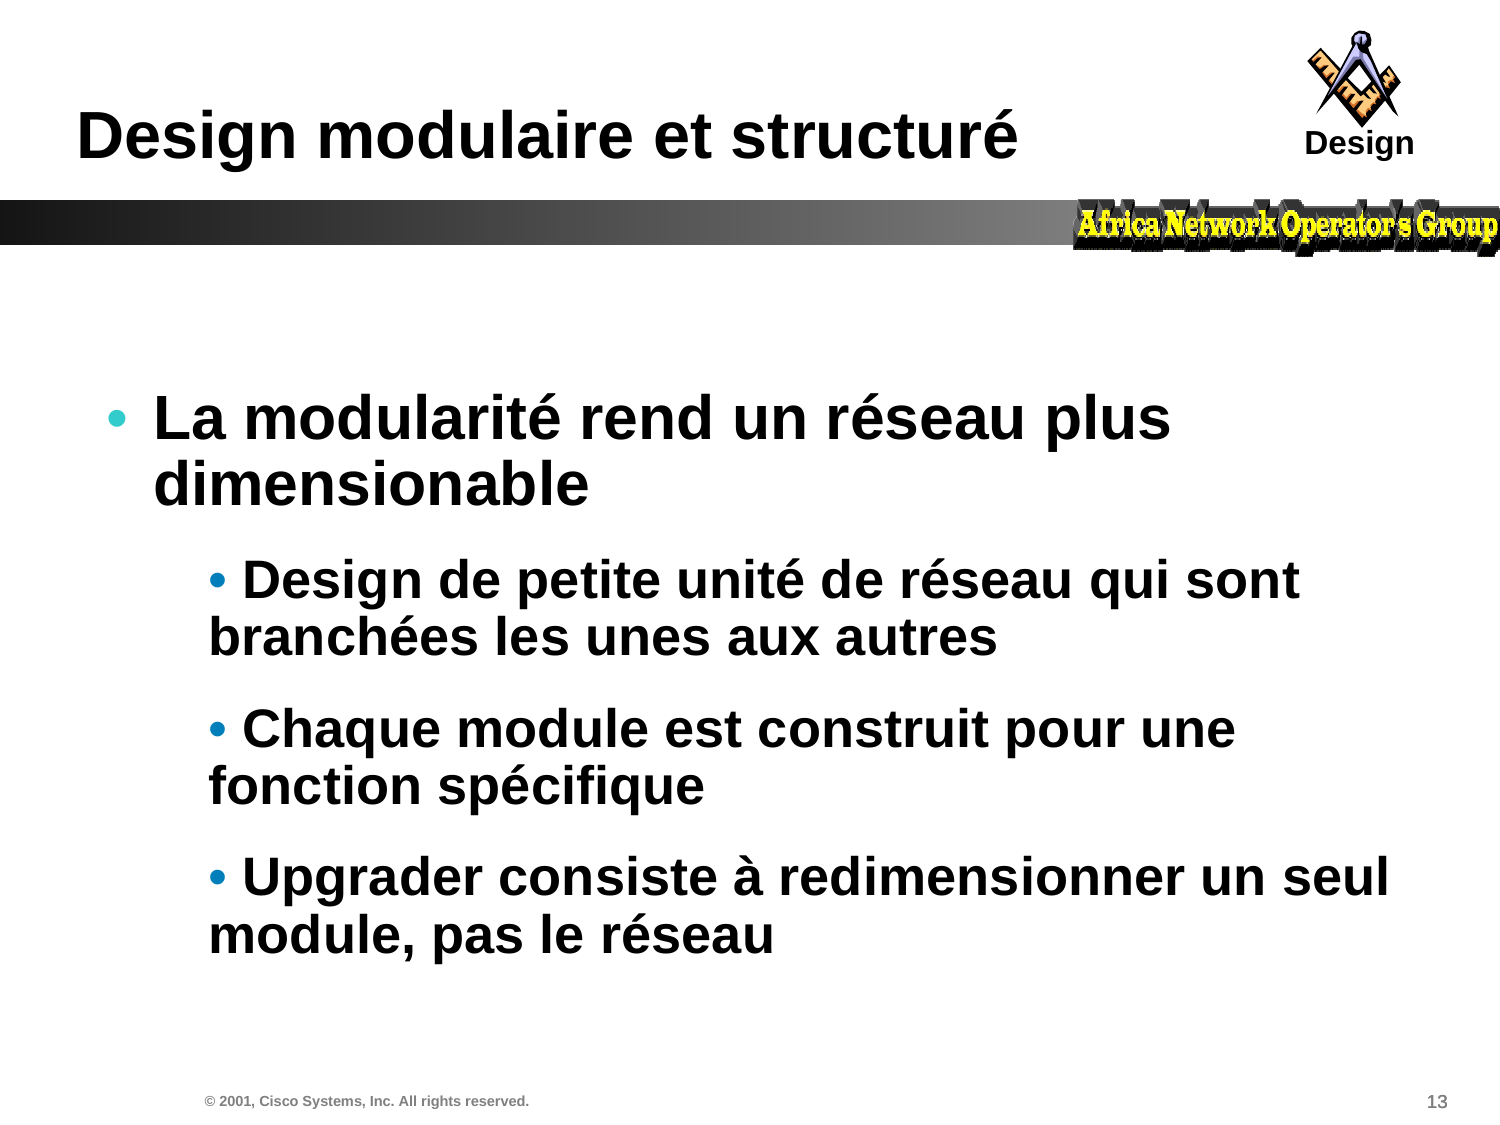

Design
# Design modulaire et structuré
La modularité rend un réseau plus dimensionable
 Design de petite unité de réseau qui sont branchées les unes aux autres
 Chaque module est construit pour une fonction spécifique
 Upgrader consiste à redimensionner un seul module, pas le réseau